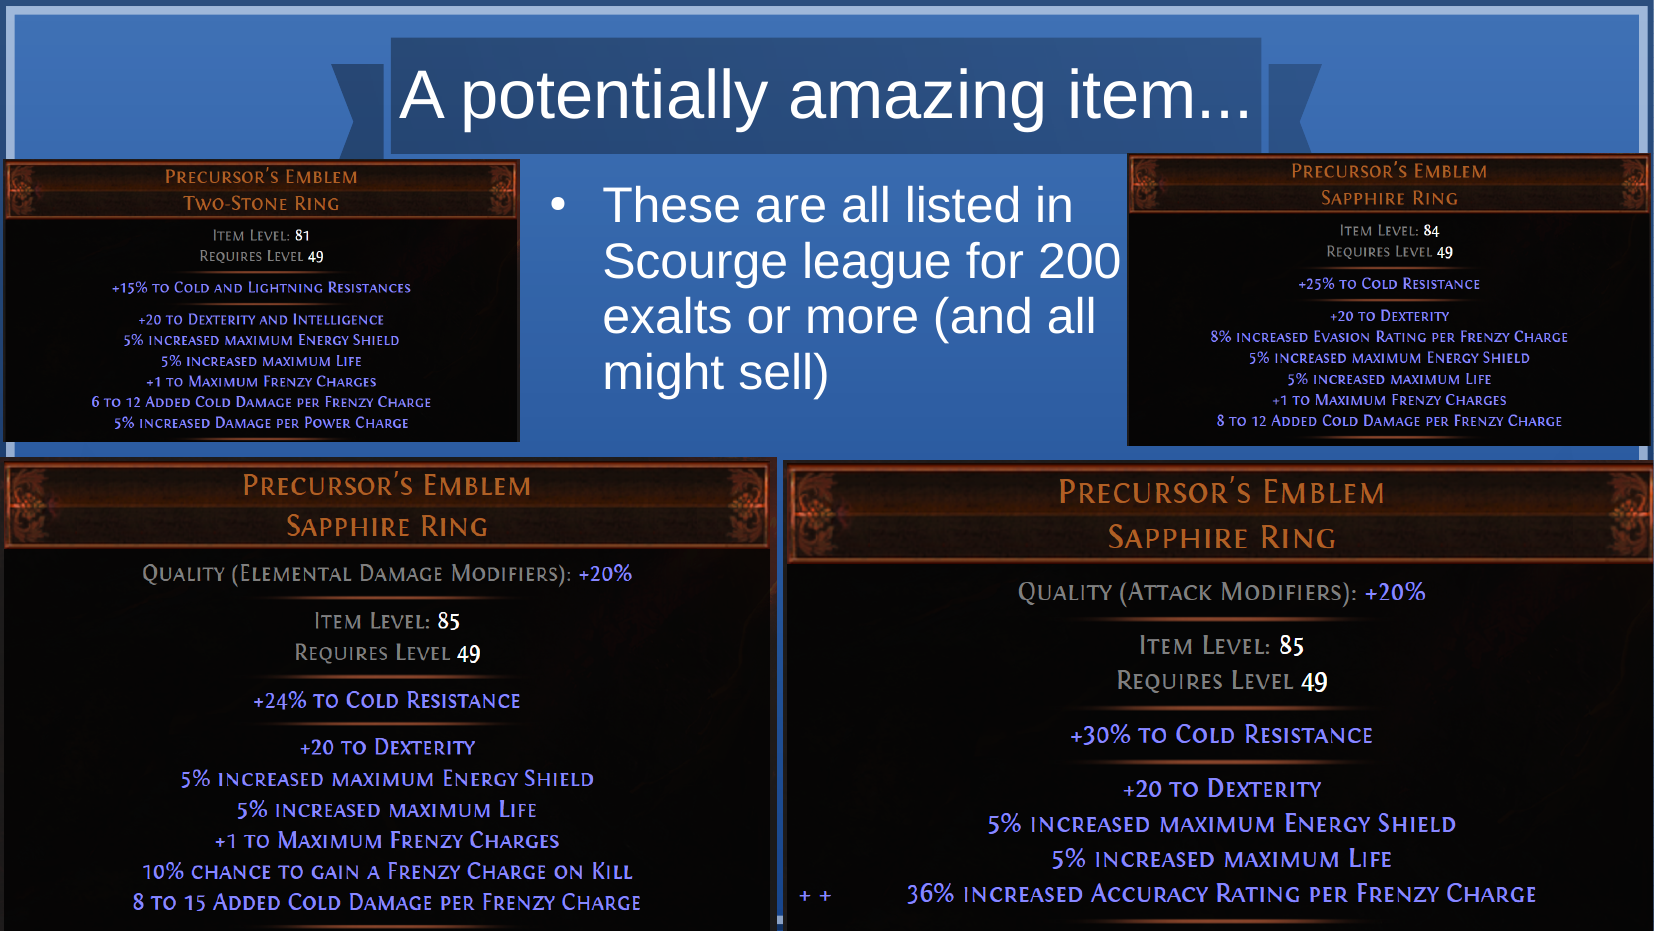

# A potentially amazing item...
These are all listed in Scourge league for 200 exalts or more (and all might sell)